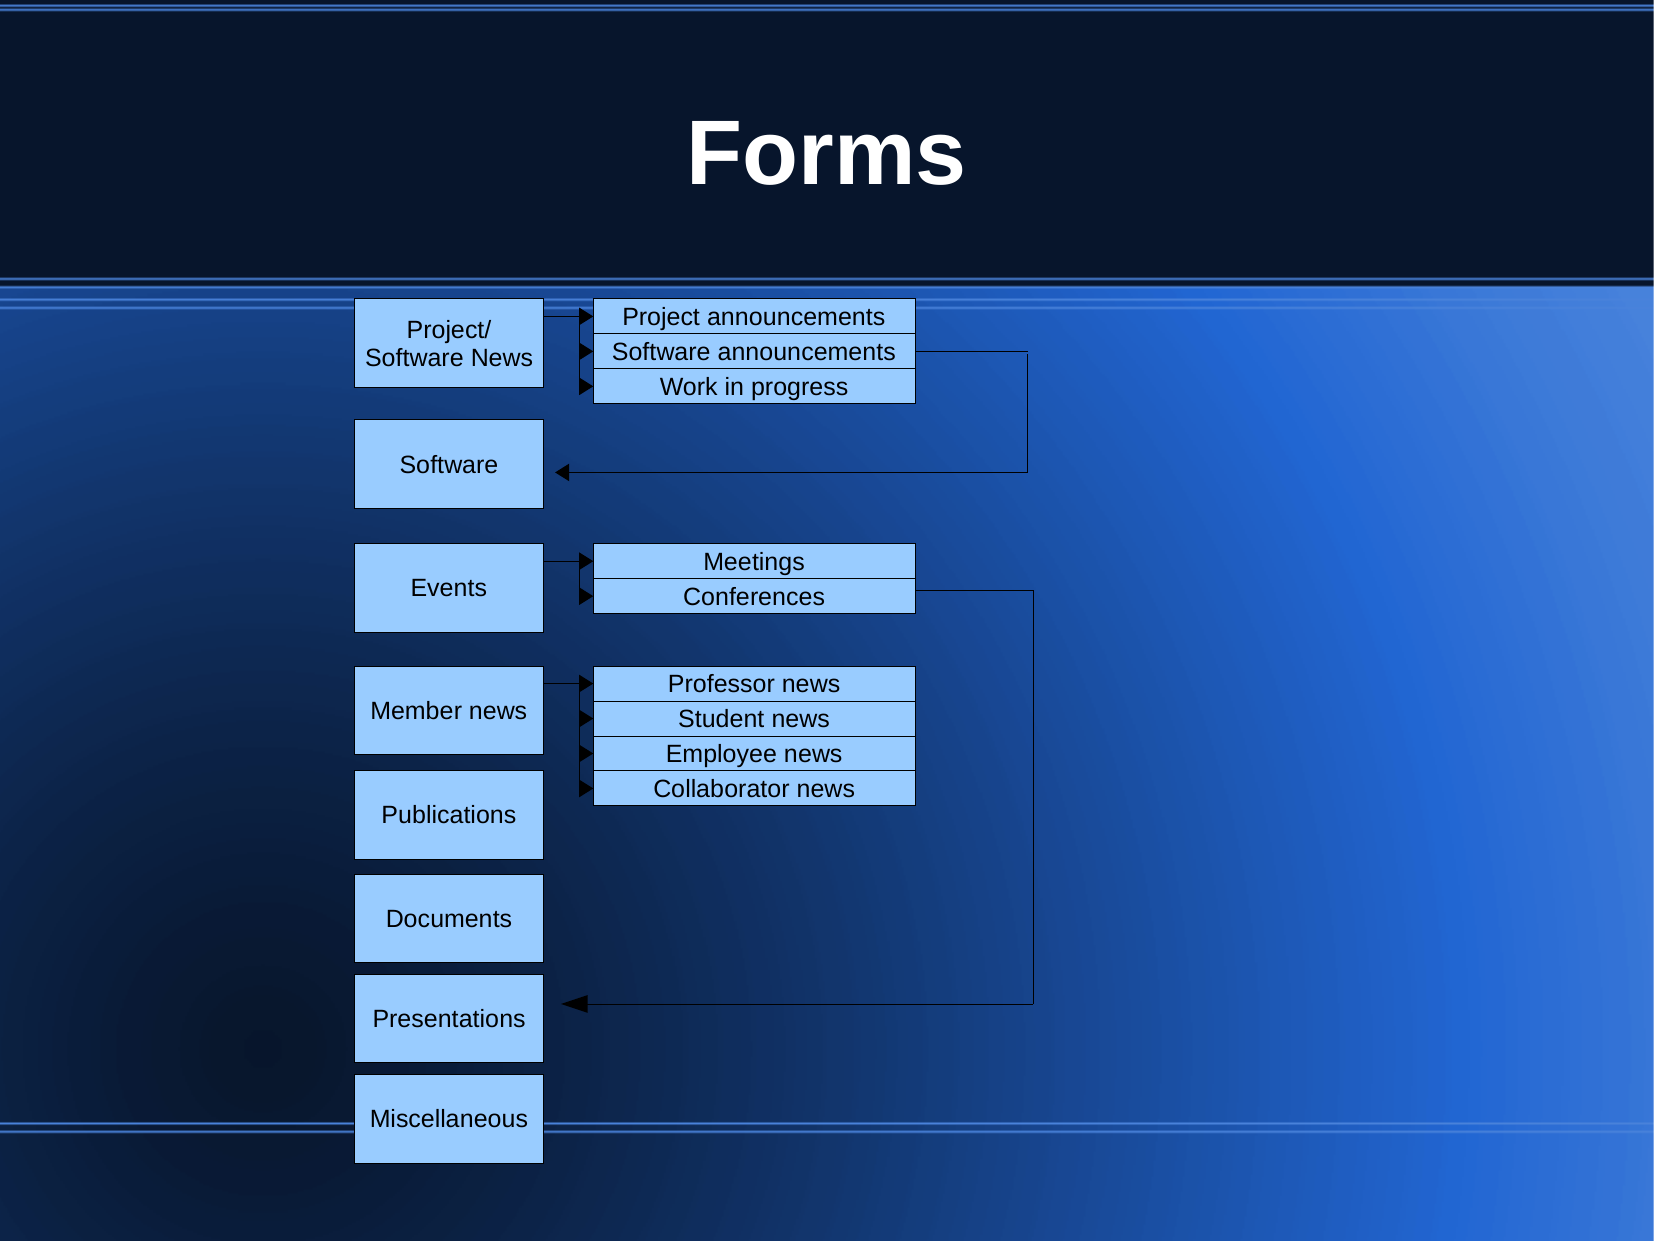

# Forms
Project/
Software News
Project announcements
Software announcements
Work in progress
Software
Events
Meetings
Conferences
Member news
Professor news
Student news
Employee news
Publications
Collaborator news
Documents
Presentations
Miscellaneous